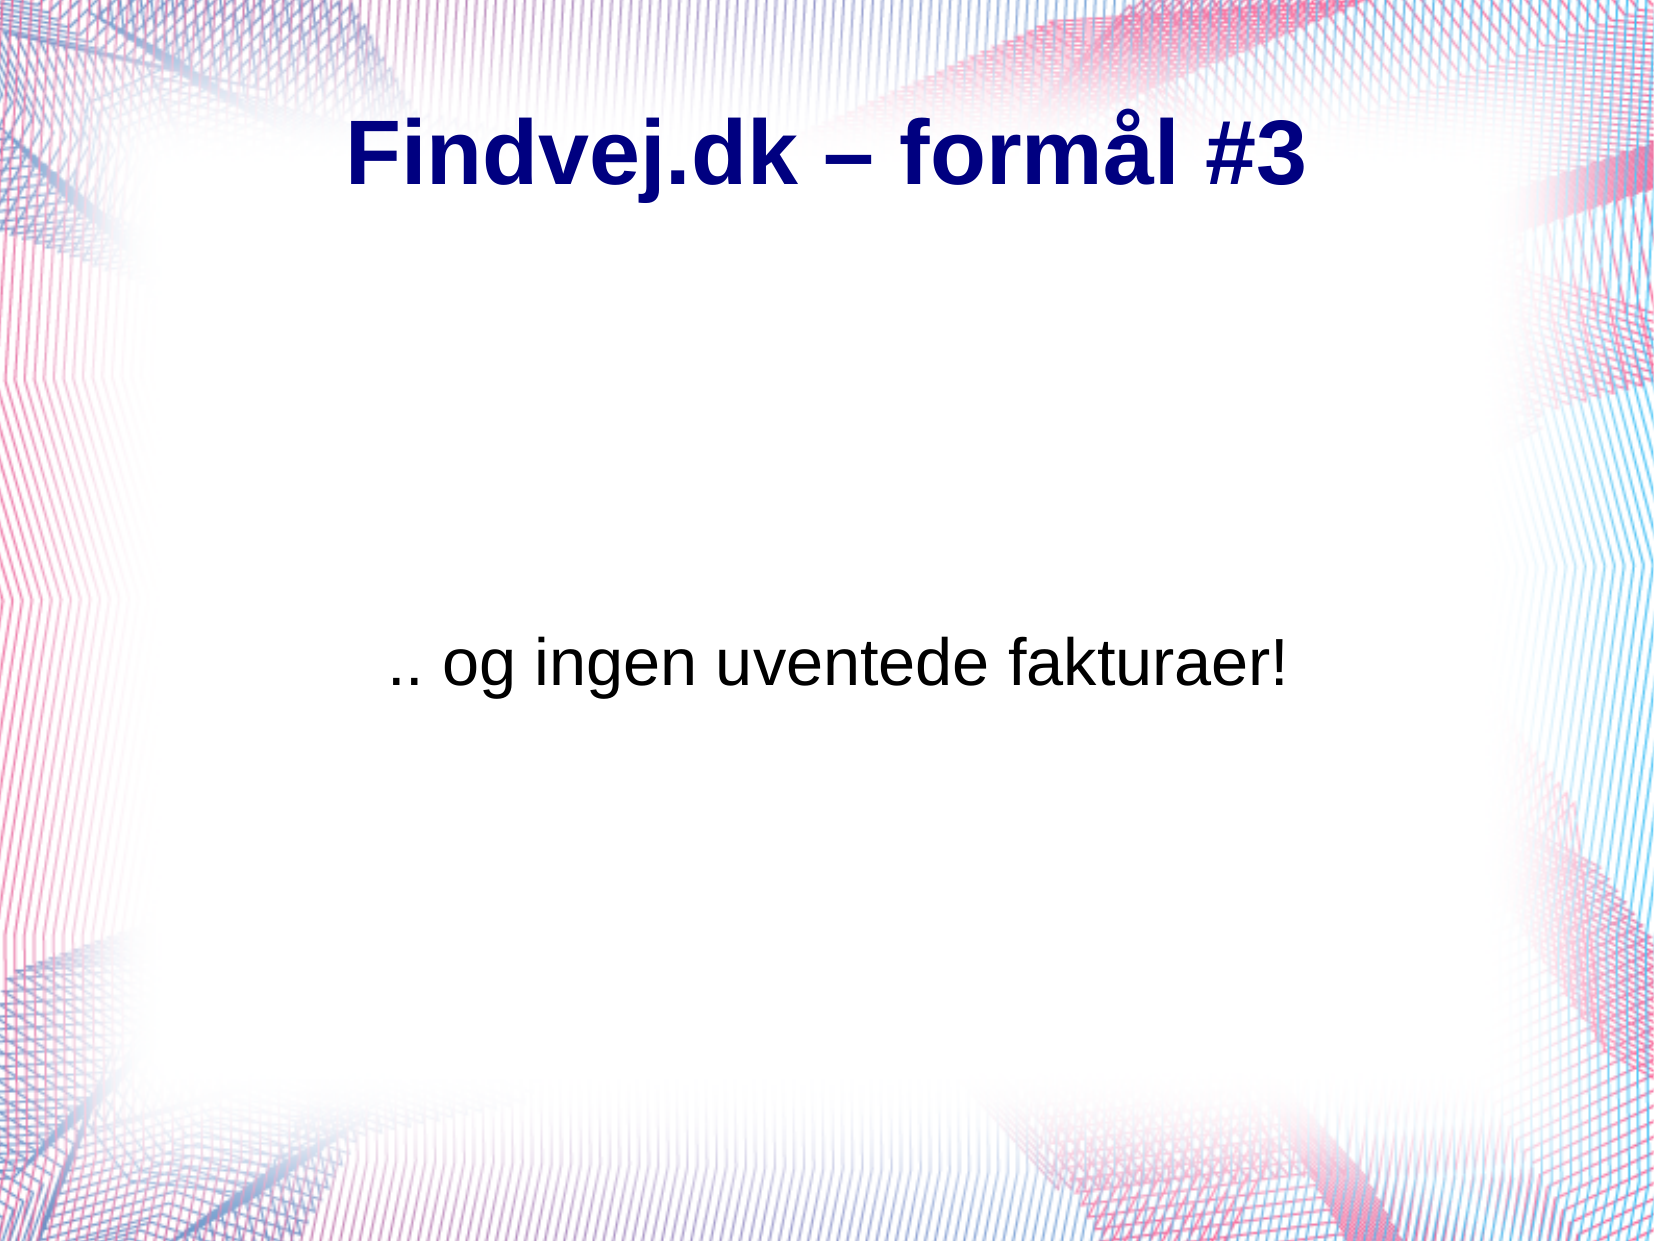

# Findvej.dk – formål #3
.. og ingen uventede fakturaer!